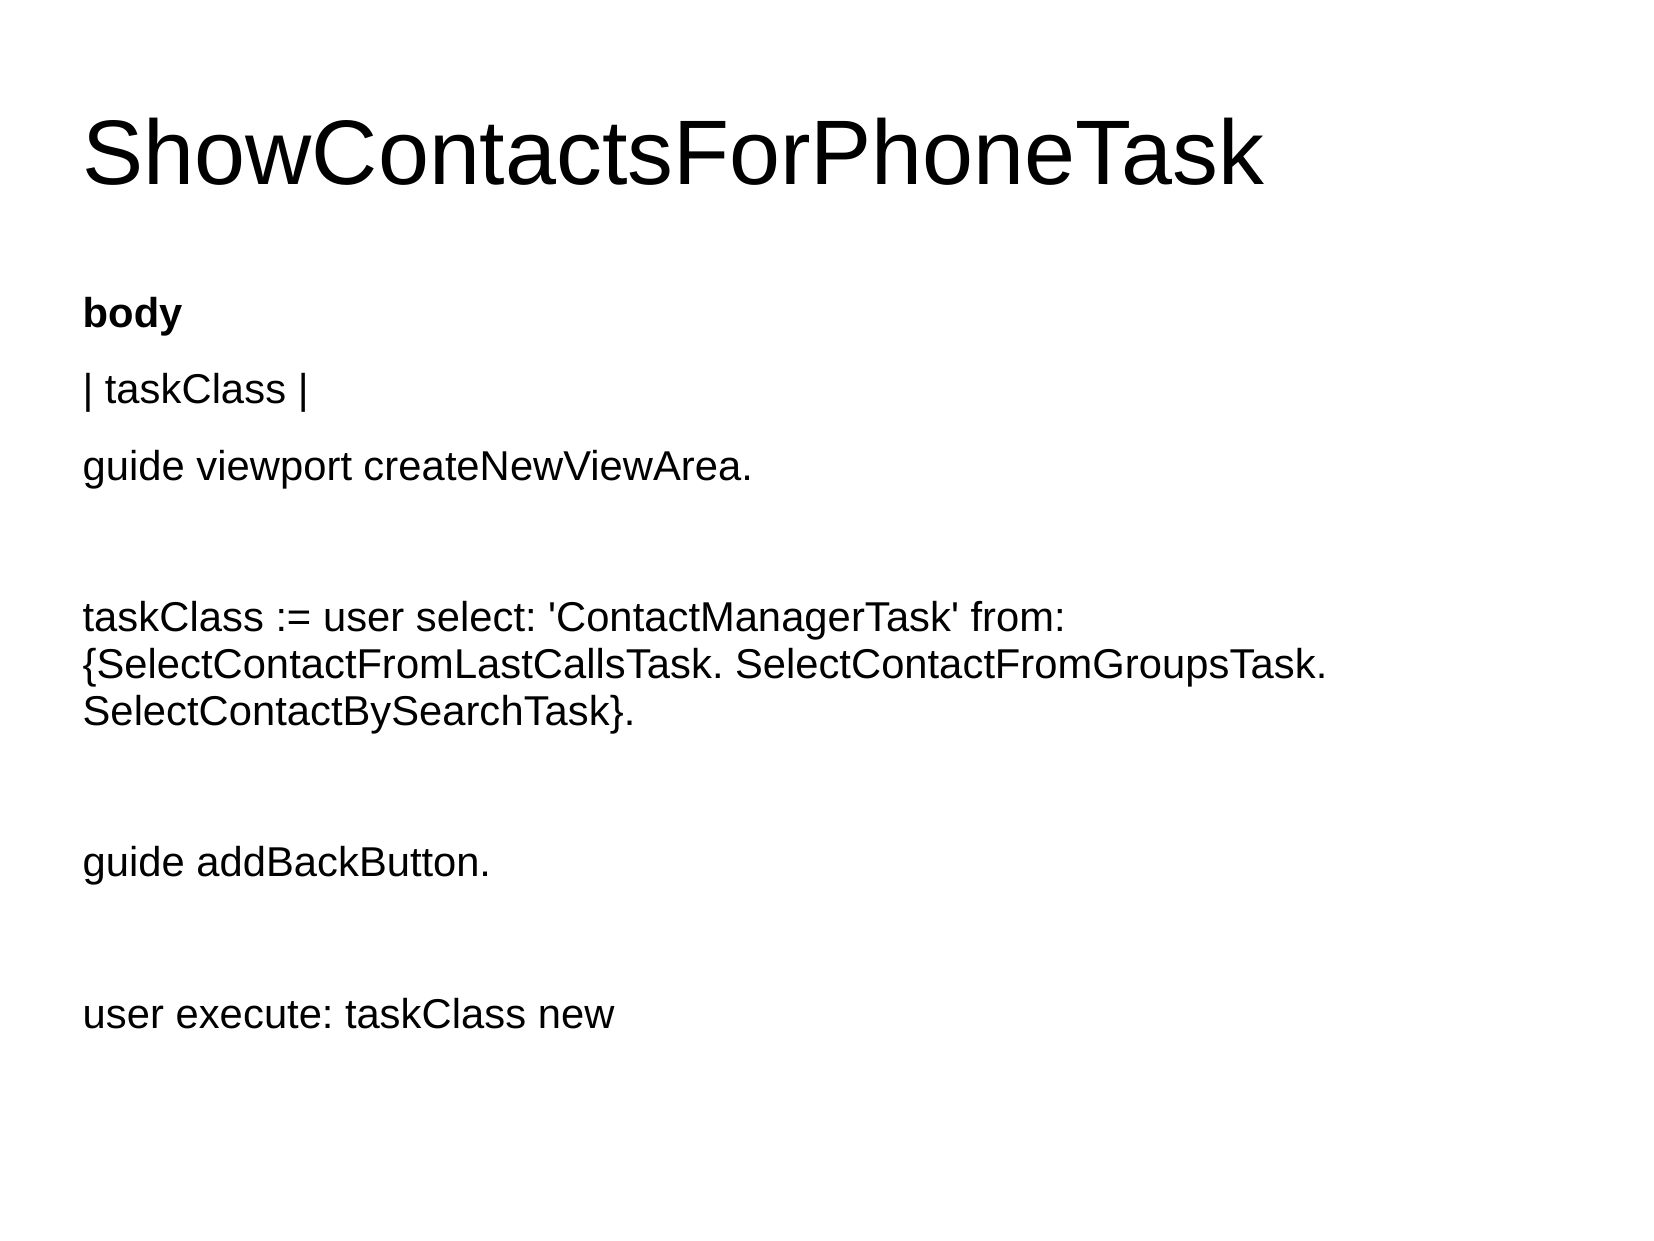

# ShowContactsForPhoneTask
body
| taskClass |
guide viewport createNewViewArea.
taskClass := user select: 'ContactManagerTask' from: {SelectContactFromLastCallsTask. SelectContactFromGroupsTask. SelectContactBySearchTask}.
guide addBackButton.
user execute: taskClass new